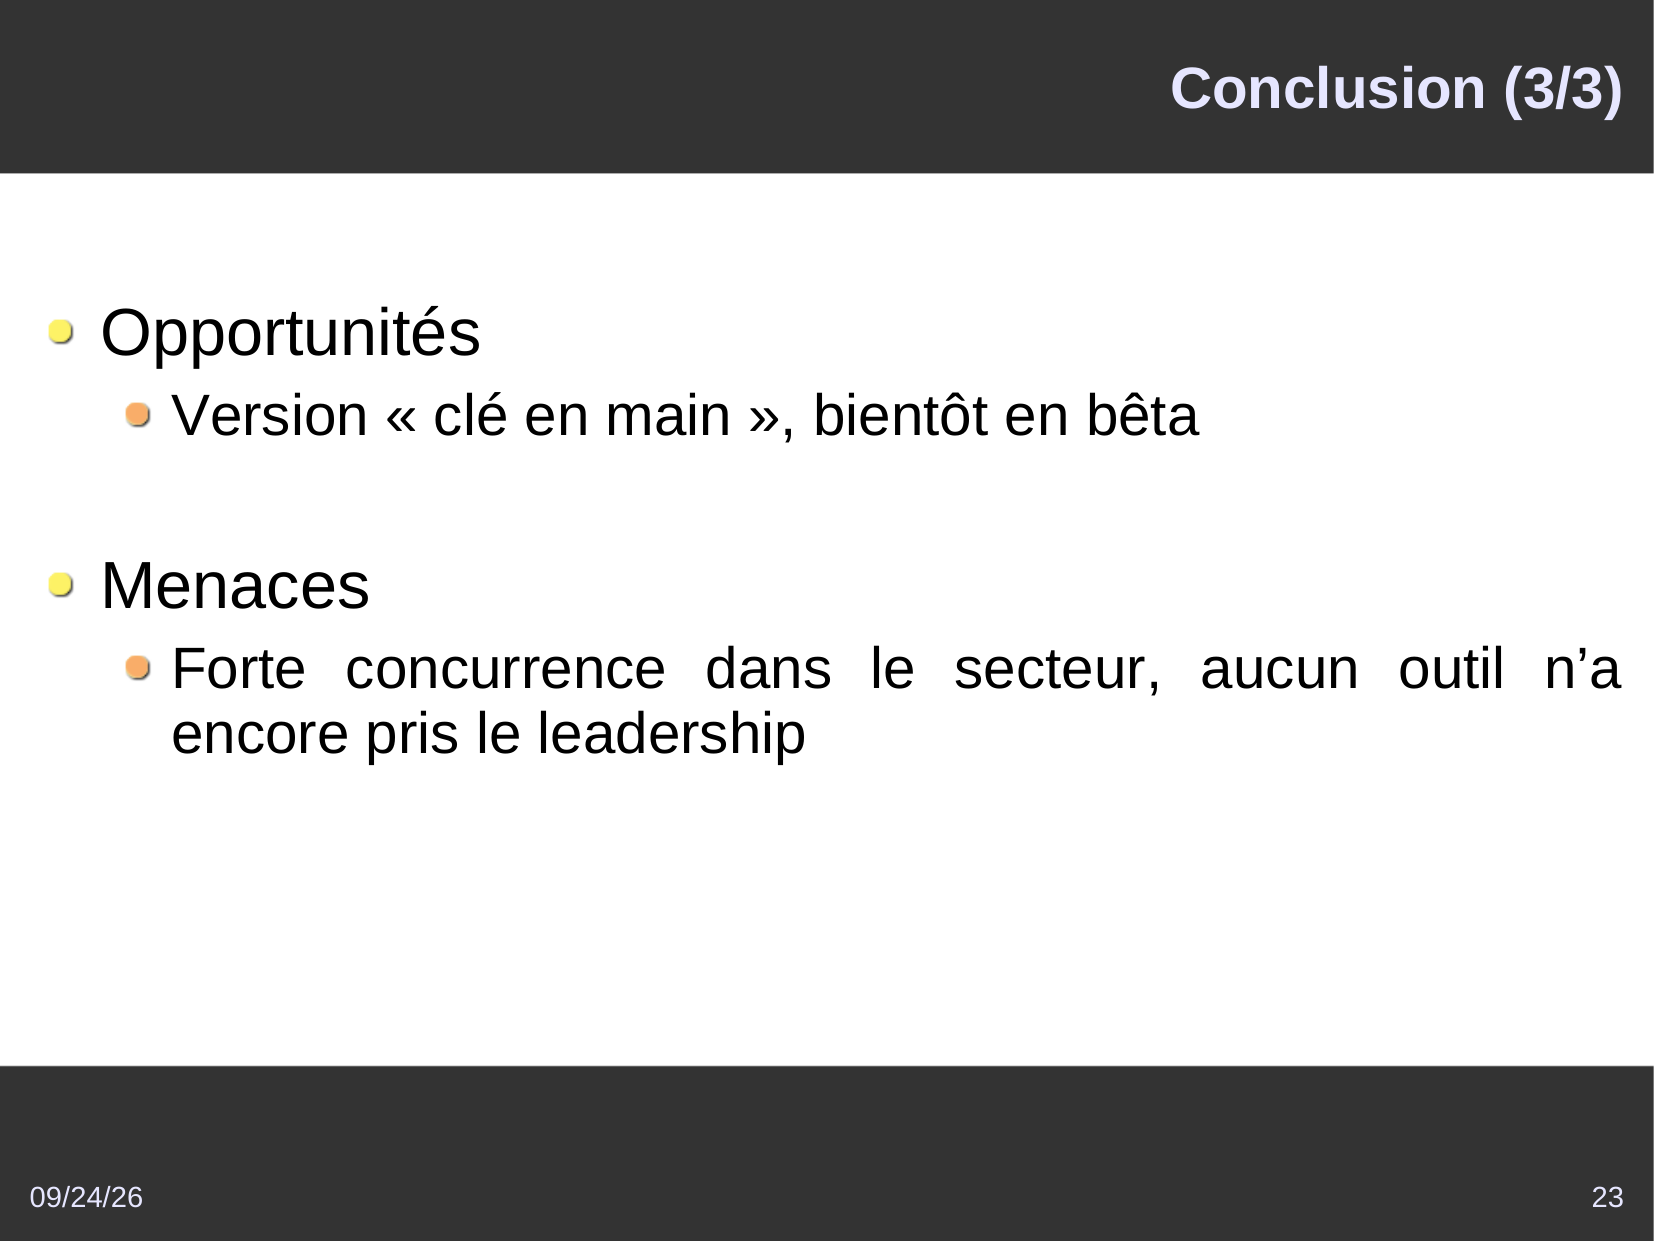

# Conclusion (3/3)
Opportunités
Version « clé en main », bientôt en bêta
Menaces
Forte concurrence dans le secteur, aucun outil n’a encore pris le leadership
23